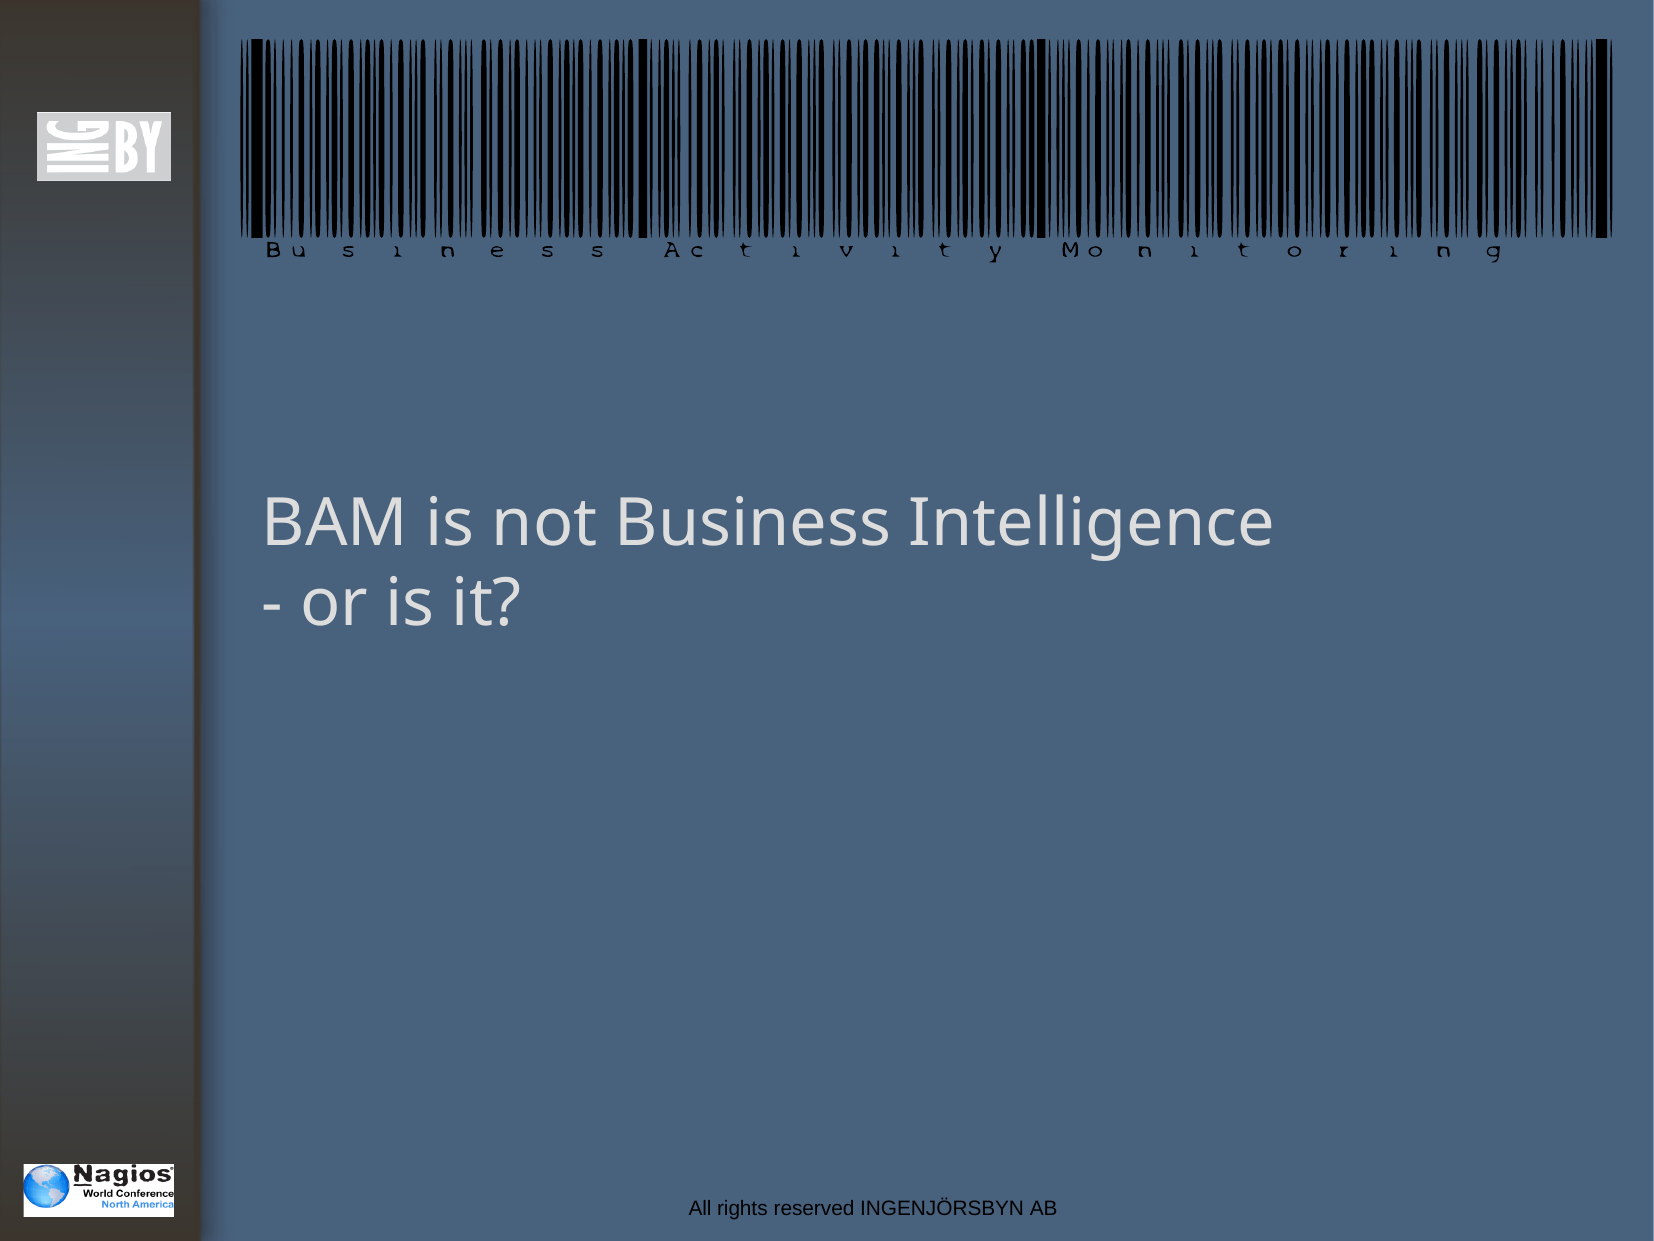

# BAM is not Business Intelligence - or is it?